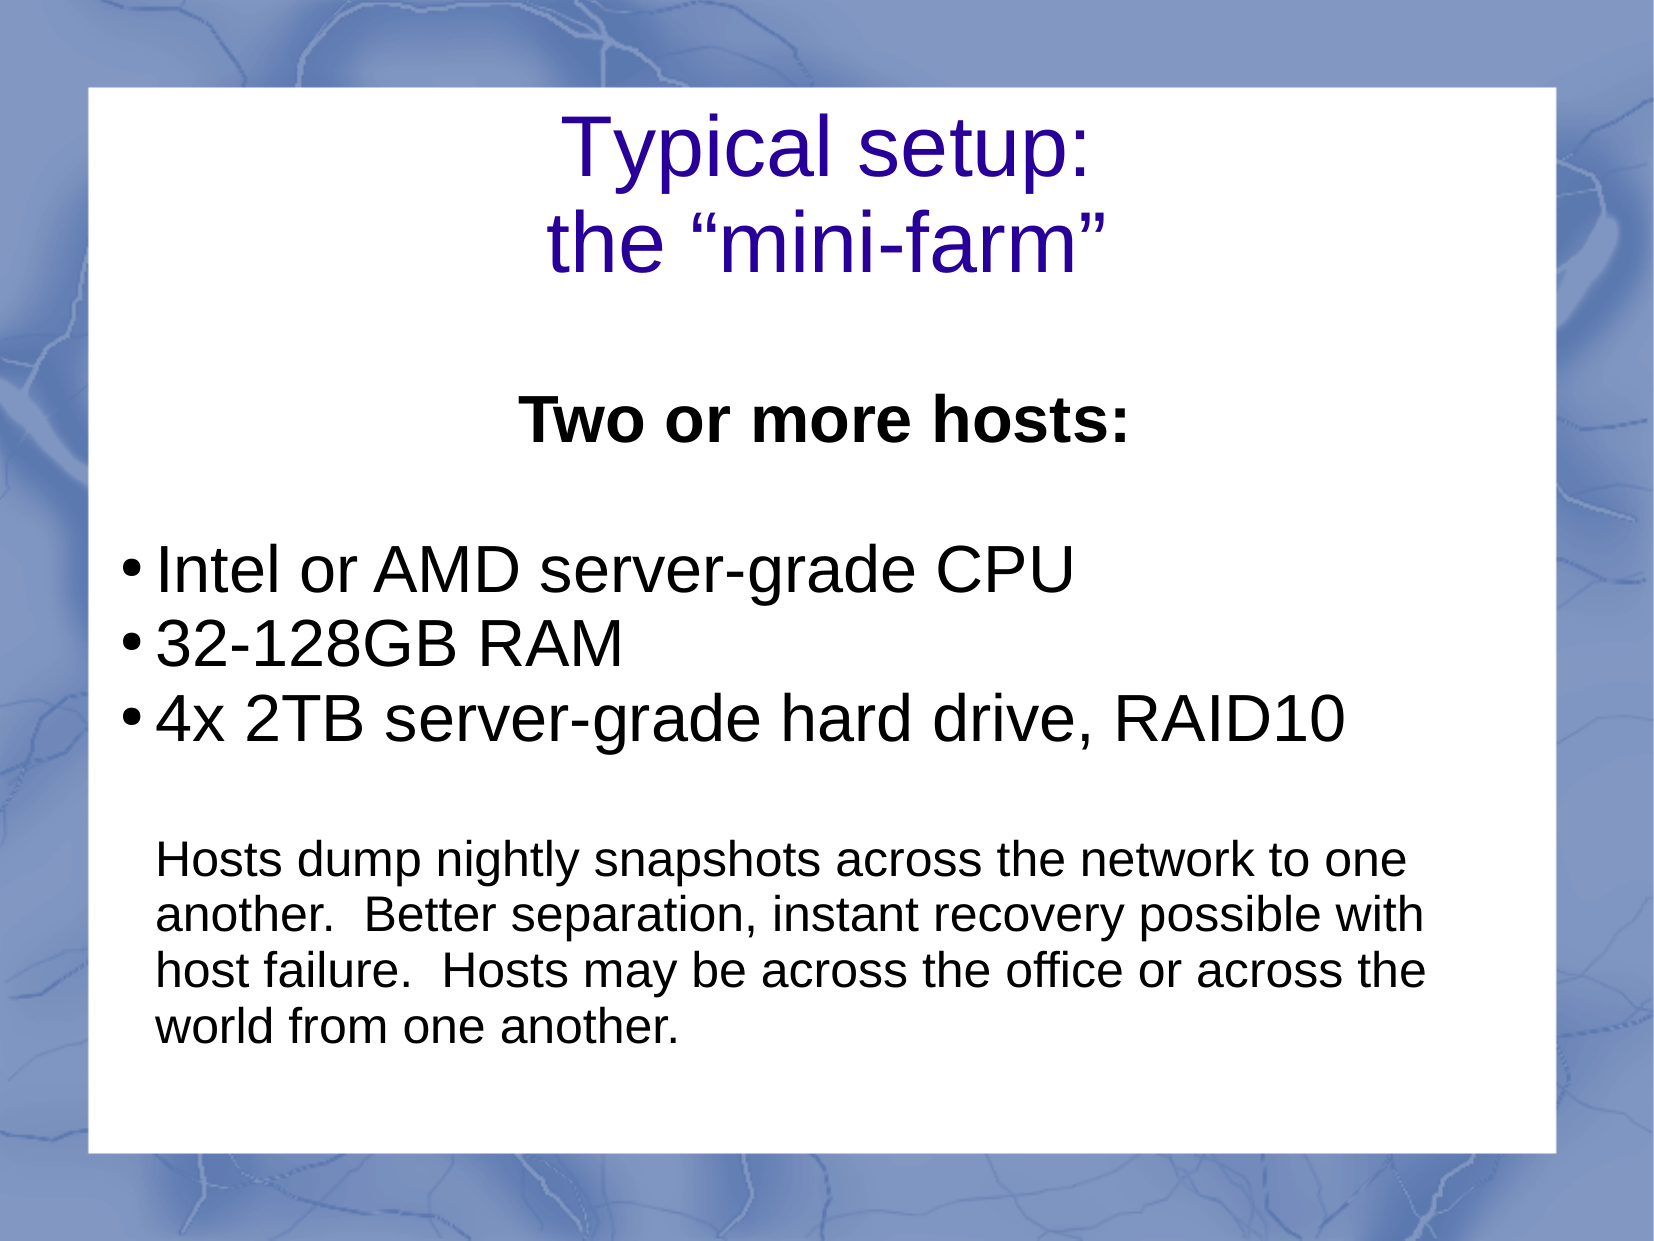

# Typical setup: the “mini-farm”
Two or more hosts:
Intel or AMD server-grade CPU
32-128GB RAM
4x 2TB server-grade hard drive, RAID10
Hosts dump nightly snapshots across the network to one another. Better separation, instant recovery possible with host failure. Hosts may be across the office or across the world from one another.